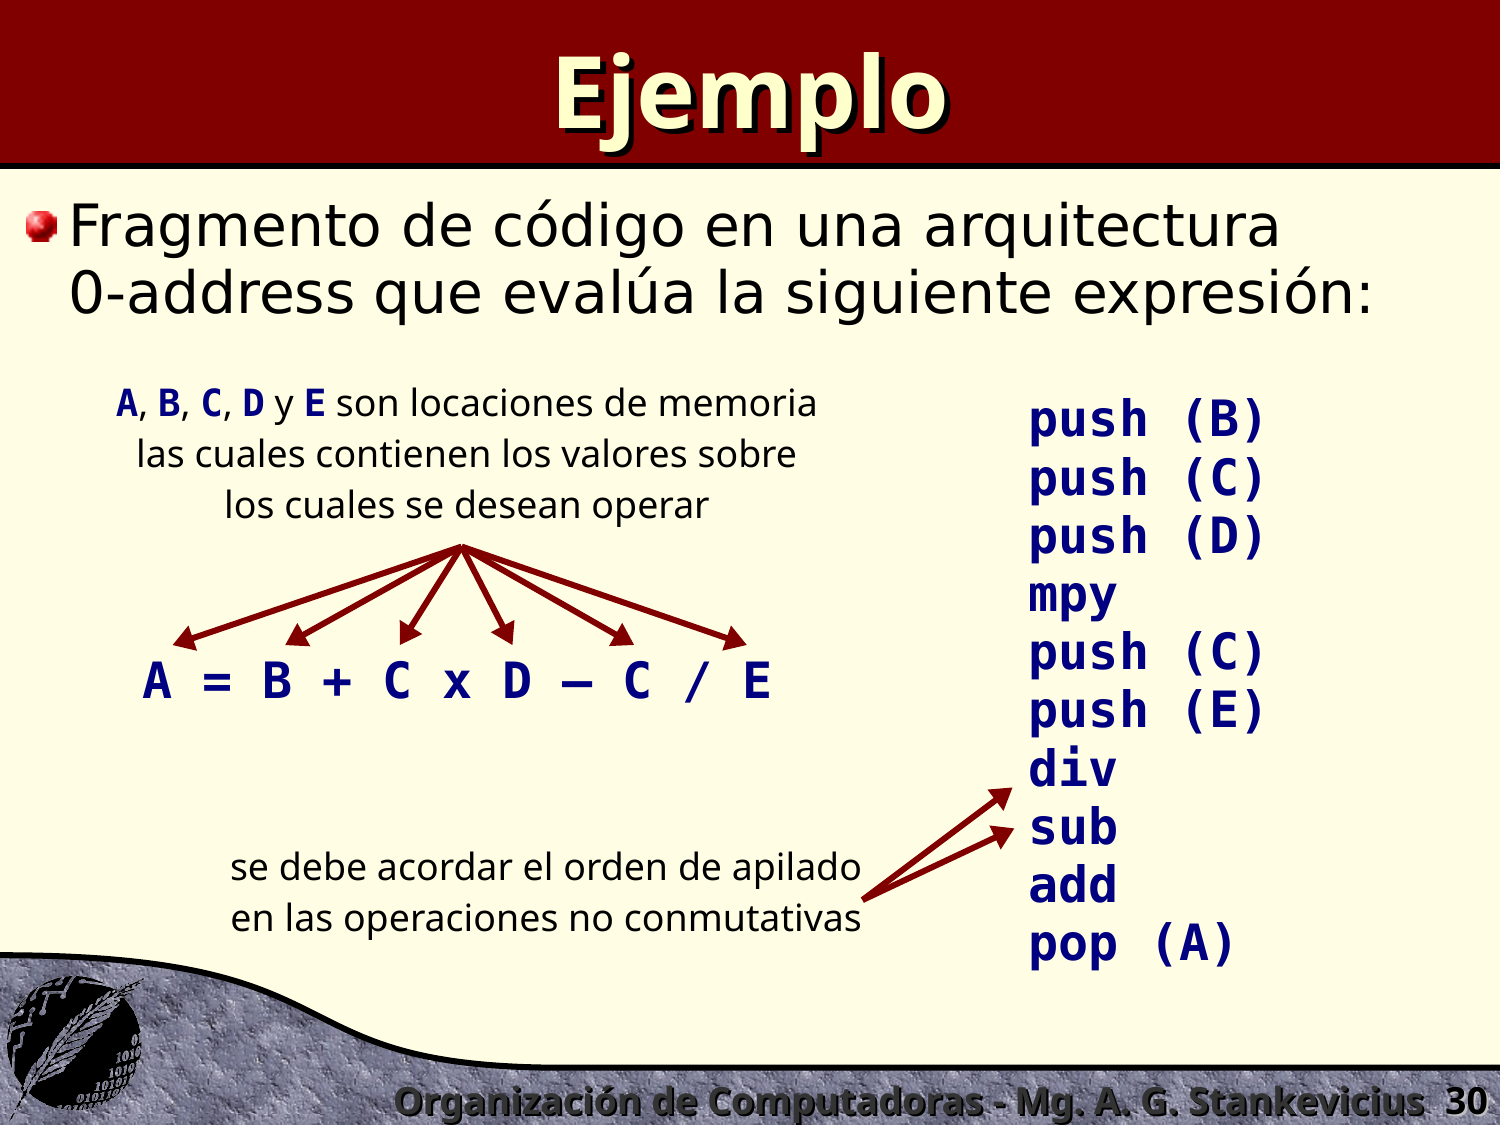

# Ejemplo
Fragmento de código en una arquitectura
0-address que evalúa la siguiente expresión:
A, B, C, D y E son locaciones de memoria
las cuales contienen los valores sobre
los cuales se desean operar
push (B)
push (C)
push (D)
mpy
push (C)
push (E)
div
sub
add
pop (A)
A = B + C x D – C / E
se debe acordar el orden de apilado
en las operaciones no conmutativas
30